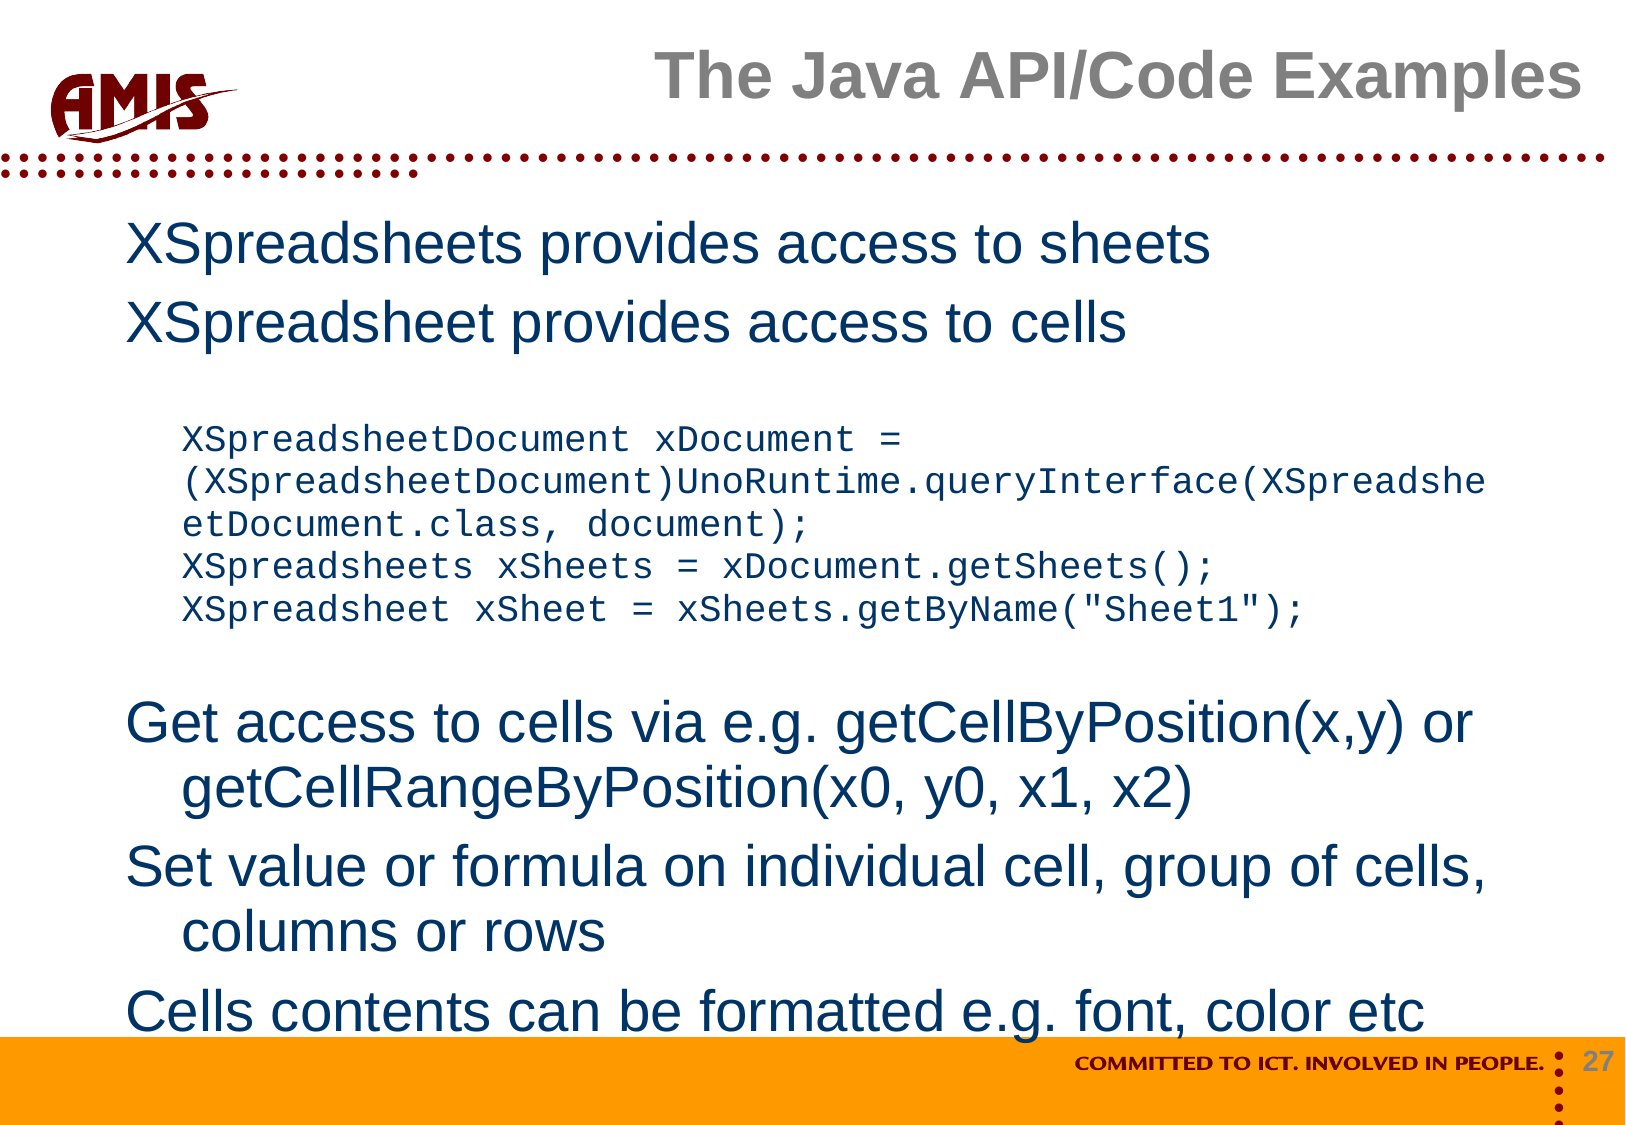

# The Java API/Code Examples
XSpreadsheets provides access to sheets
XSpreadsheet provides access to cells
XSpreadsheetDocument xDocument = (XSpreadsheetDocument)UnoRuntime.queryInterface(XSpreadsheetDocument.class, document);
XSpreadsheets xSheets = xDocument.getSheets();
XSpreadsheet xSheet = xSheets.getByName("Sheet1");
Get access to cells via e.g. getCellByPosition(x,y) or getCellRangeByPosition(x0, y0, x1, x2)
Set value or formula on individual cell, group of cells, columns or rows
Cells contents can be formatted e.g. font, color etc